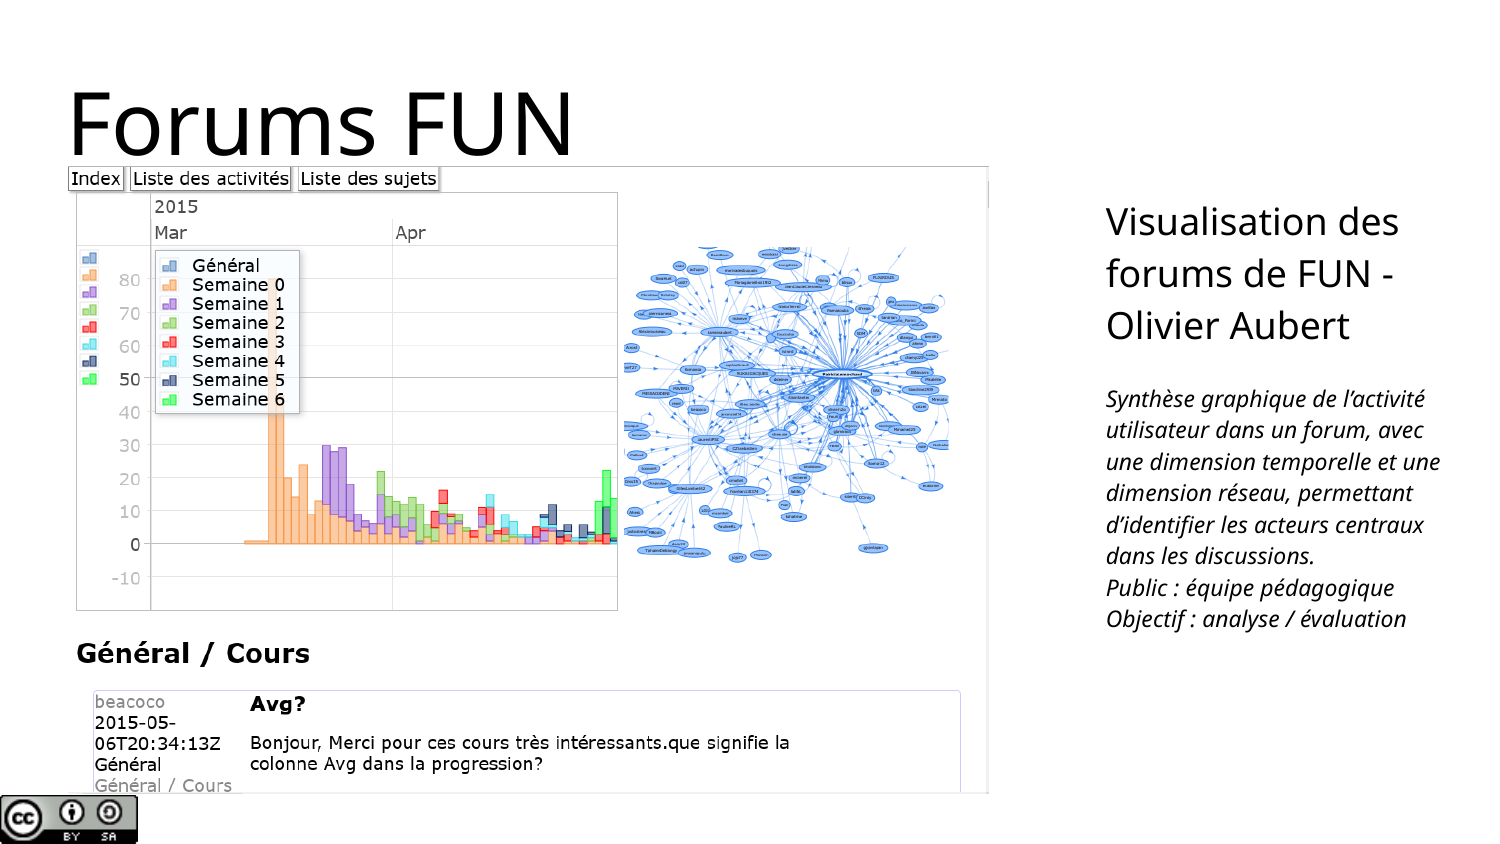

# Forums FUN
Visualisation des forums de FUN - Olivier Aubert
Synthèse graphique de l’activité utilisateur dans un forum, avec une dimension temporelle et une dimension réseau, permettant d’identifier les acteurs centraux dans les discussions.
Public : équipe pédagogique
Objectif : analyse / évaluation